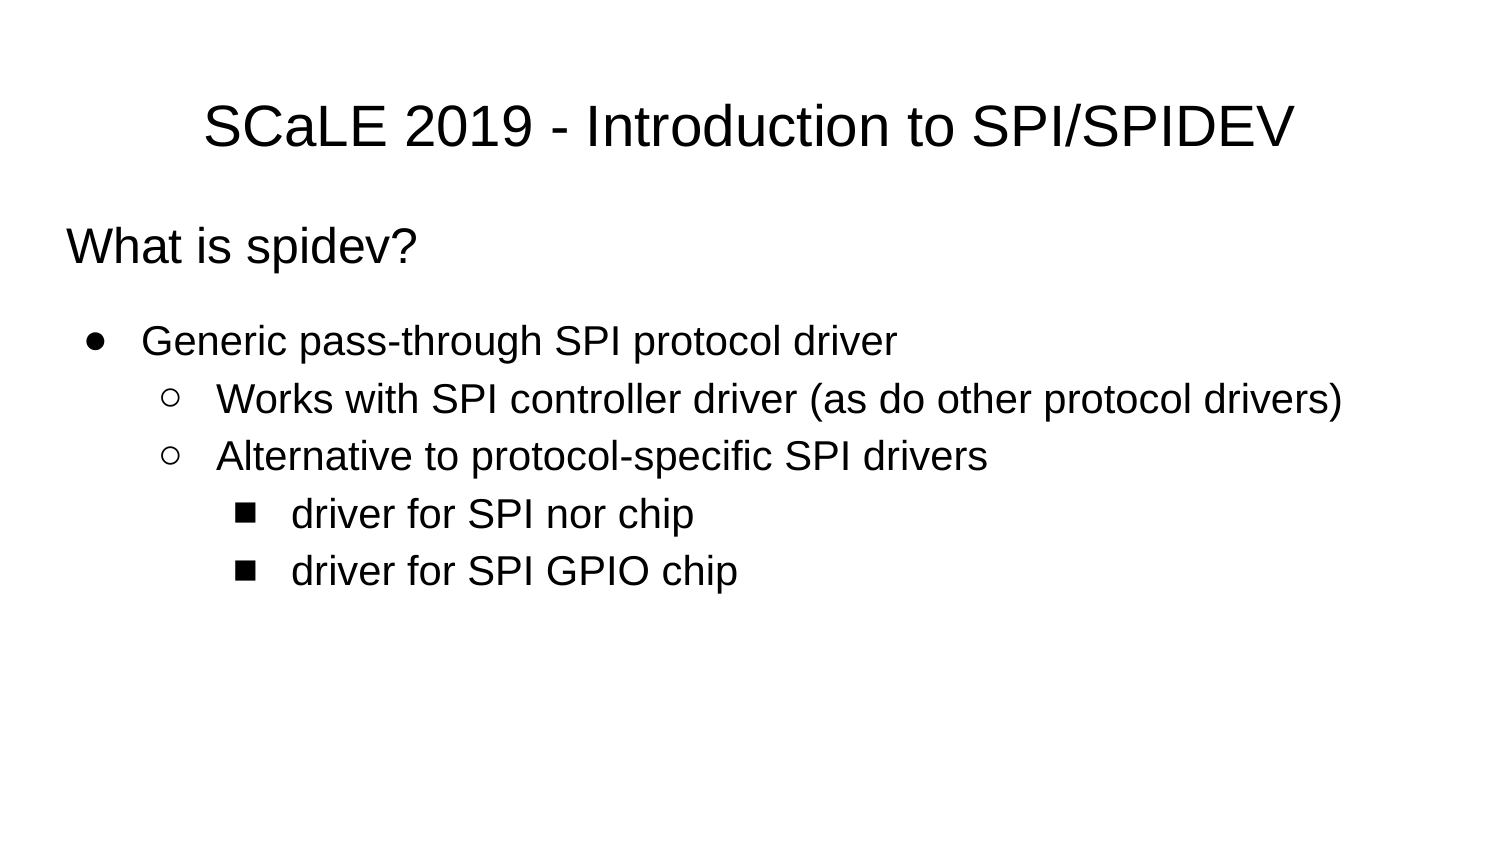

# SCaLE 2019 - Introduction to SPI/SPIDEV
What is spidev?
Generic pass-through SPI protocol driver
Works with SPI controller driver (as do other protocol drivers)
Alternative to protocol-specific SPI drivers
driver for SPI nor chip
driver for SPI GPIO chip